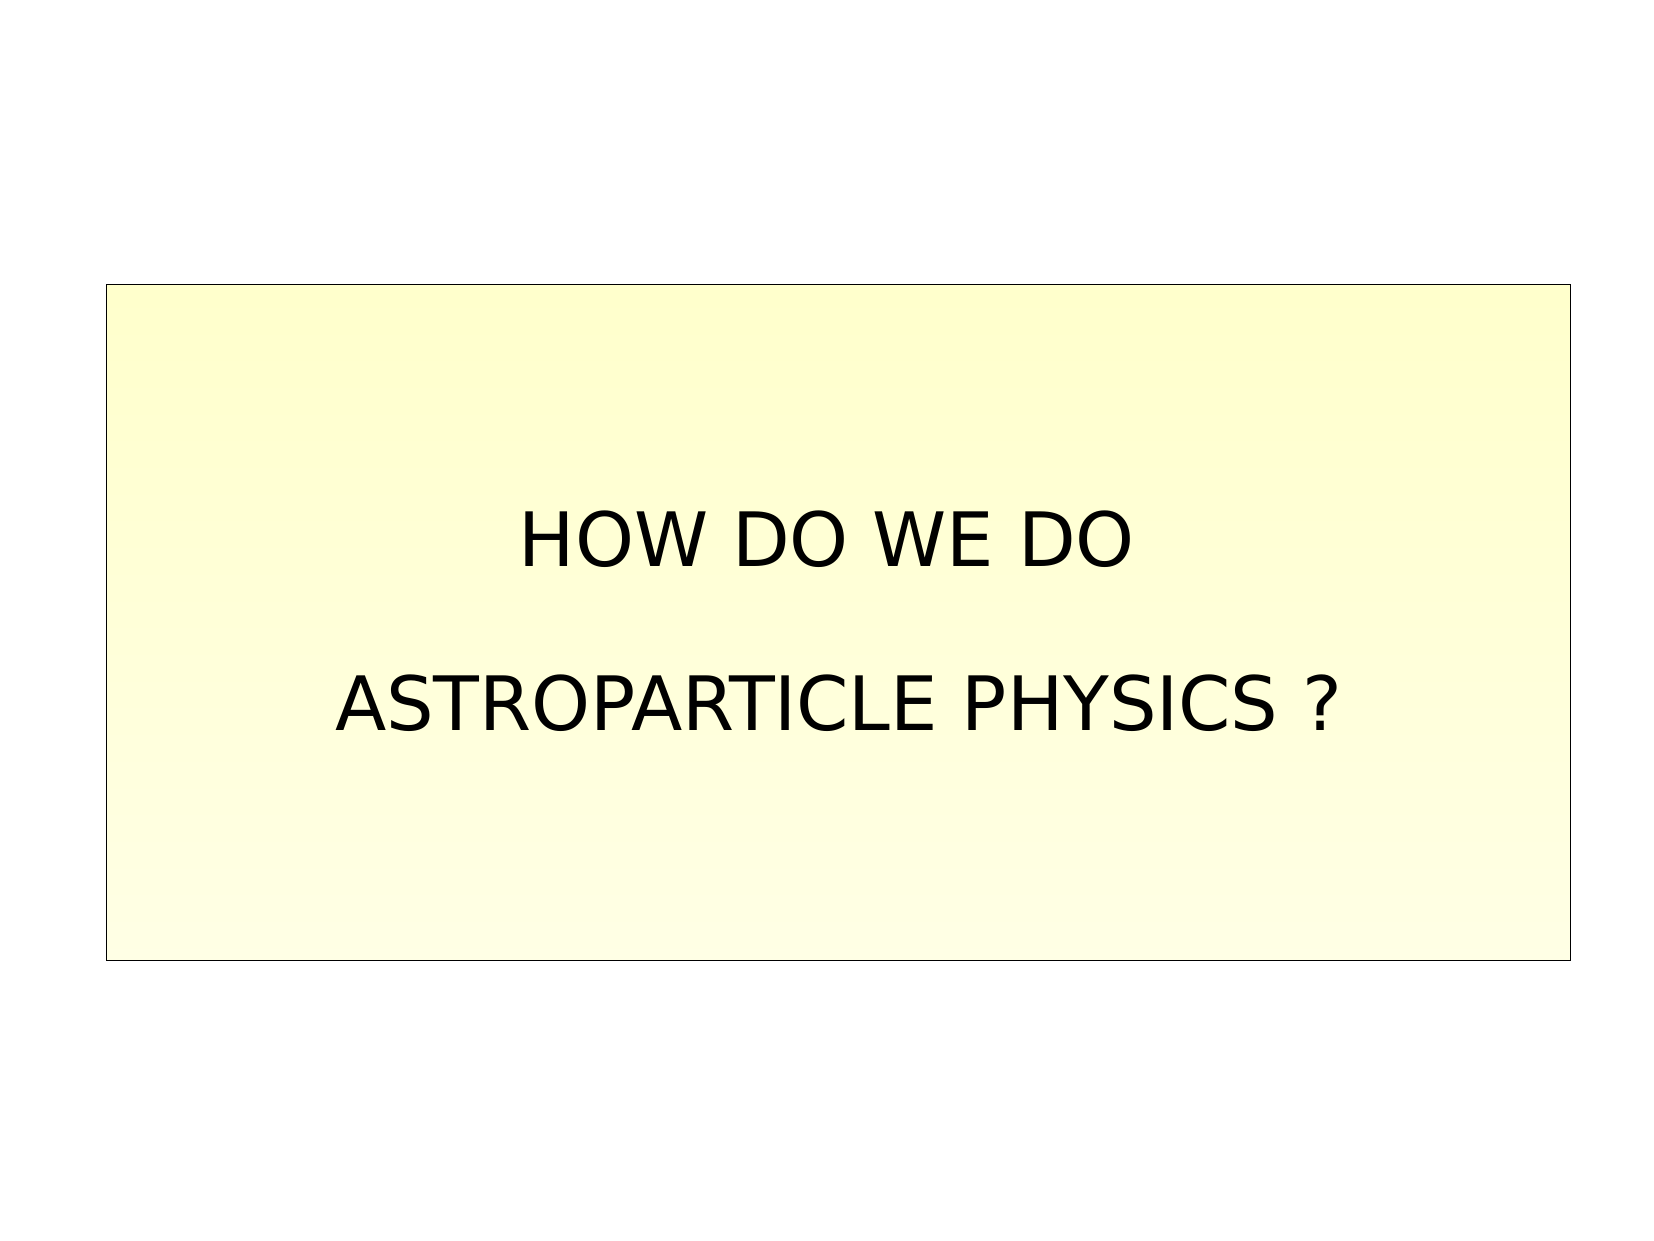

HOW DO WE DO
ASTROPARTICLE PHYSICS ?